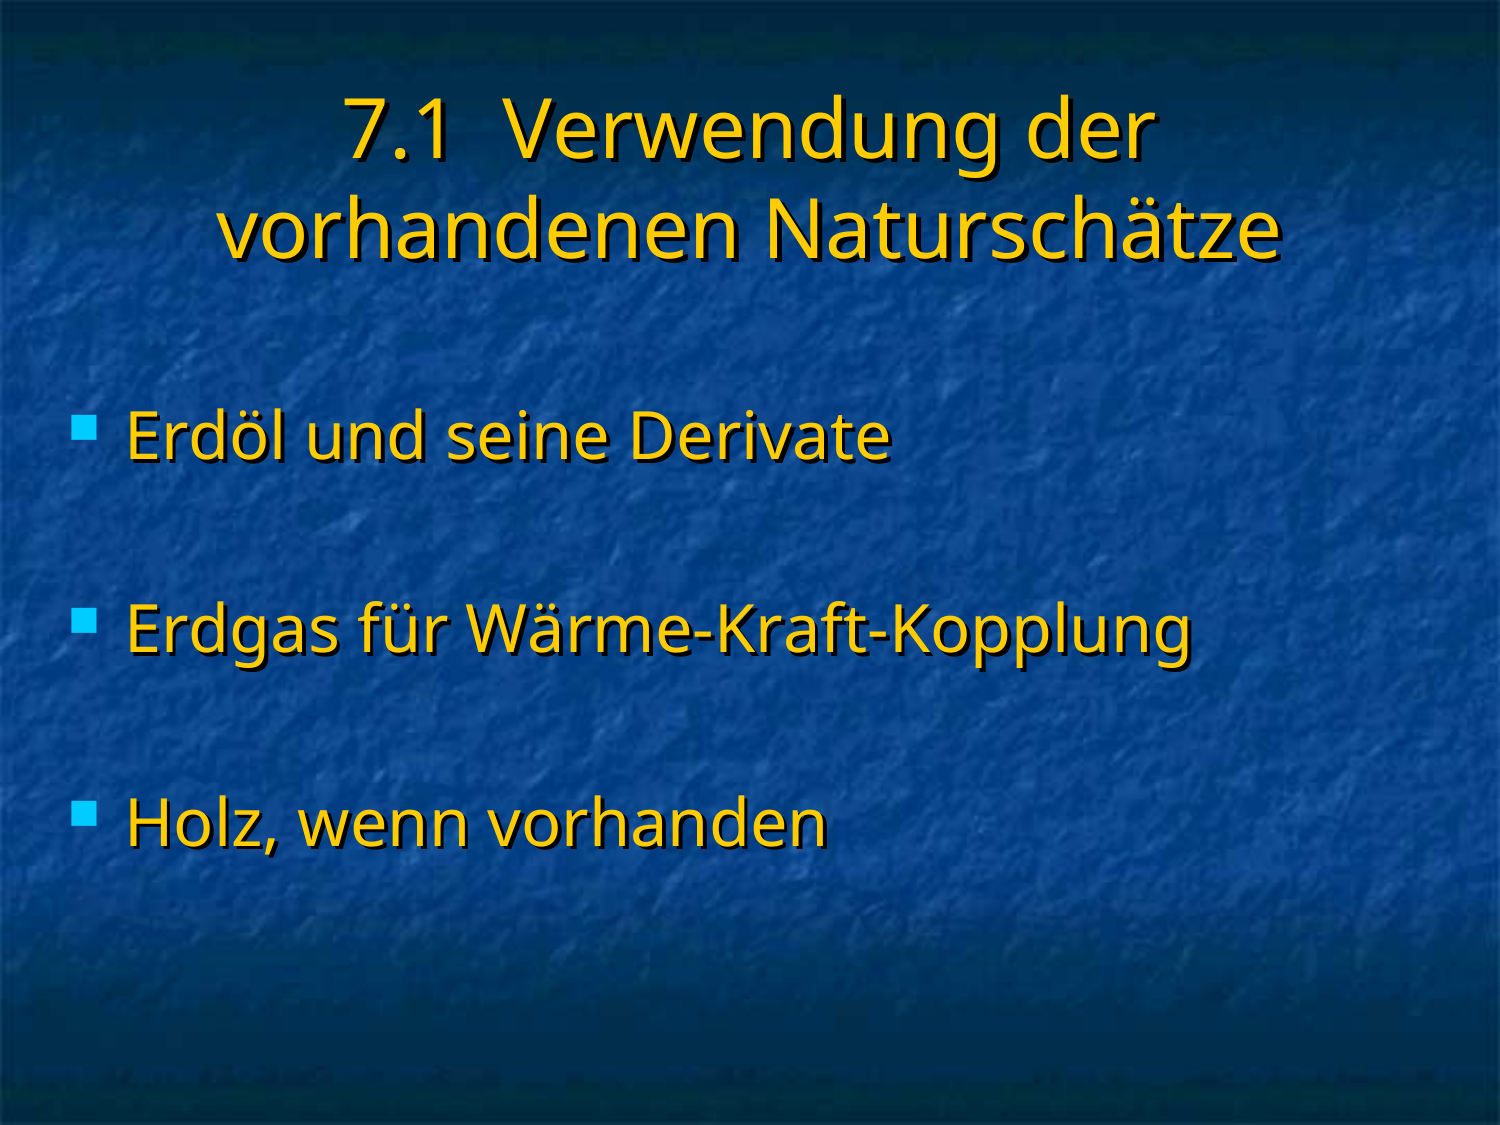

# 7.1 Verwendung der vorhandenen Naturschätze
Erdöl und seine Derivate
Erdgas für Wärme-Kraft-Kopplung
Holz, wenn vorhanden